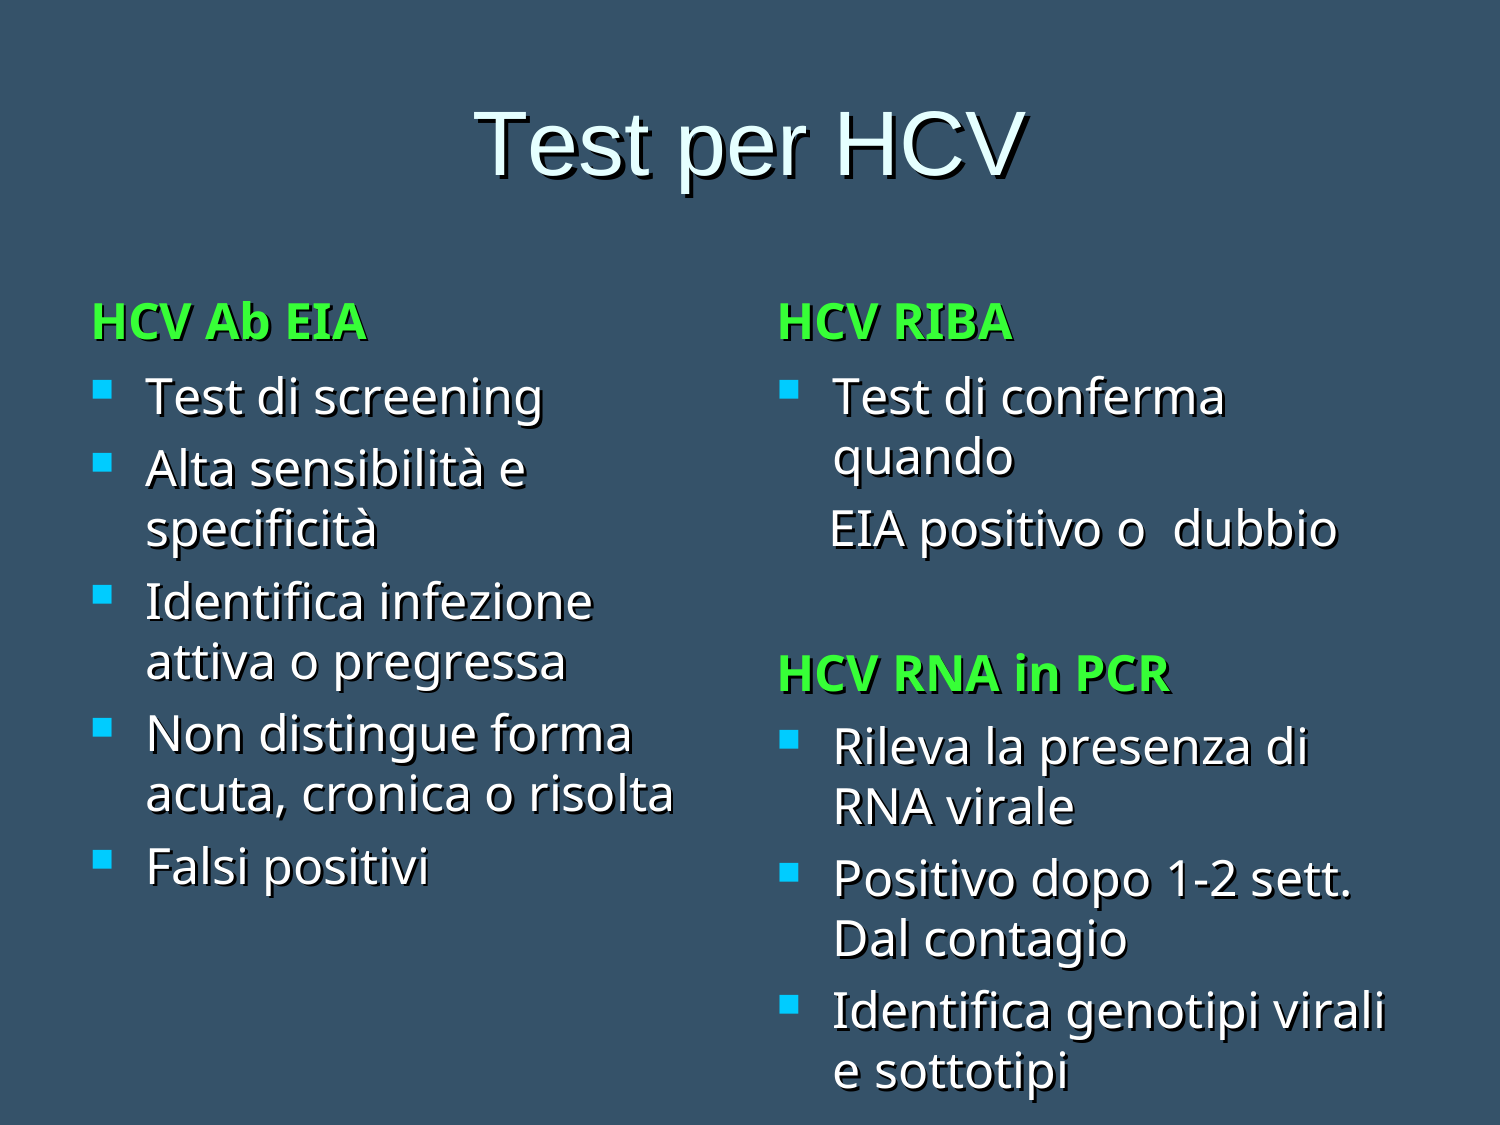

Test per HCV
HCV Ab EIA
HCV RIBA
Test di screening
Alta sensibilità e specificità
Identifica infezione attiva o pregressa
Non distingue forma acuta, cronica o risolta
Falsi positivi
Test di conferma quando
 EIA positivo o dubbio
HCV RNA in PCR
Rileva la presenza di RNA virale
Positivo dopo 1-2 sett. Dal contagio
Identifica genotipi virali e sottotipi